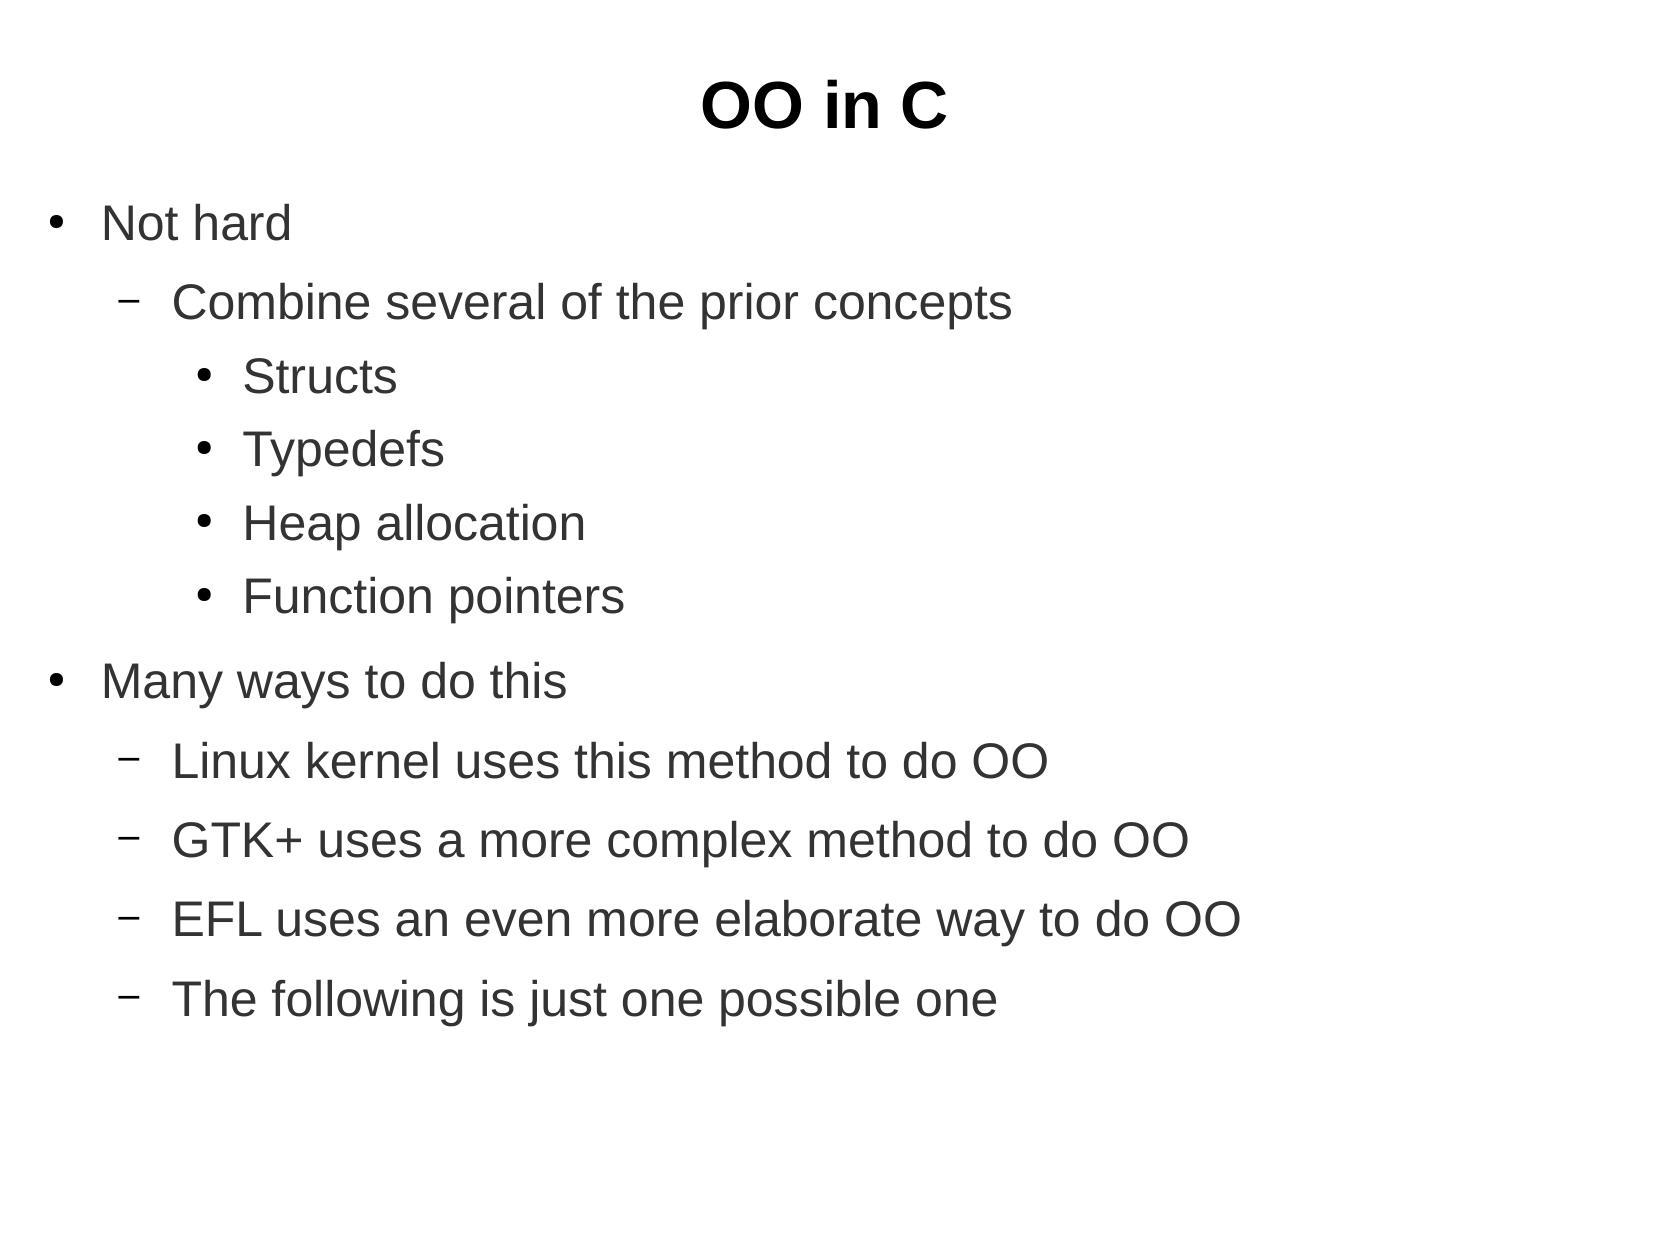

# OO in C
Not hard
Combine several of the prior concepts
Structs
Typedefs
Heap allocation
Function pointers
Many ways to do this
Linux kernel uses this method to do OO
GTK+ uses a more complex method to do OO
EFL uses an even more elaborate way to do OO
The following is just one possible one